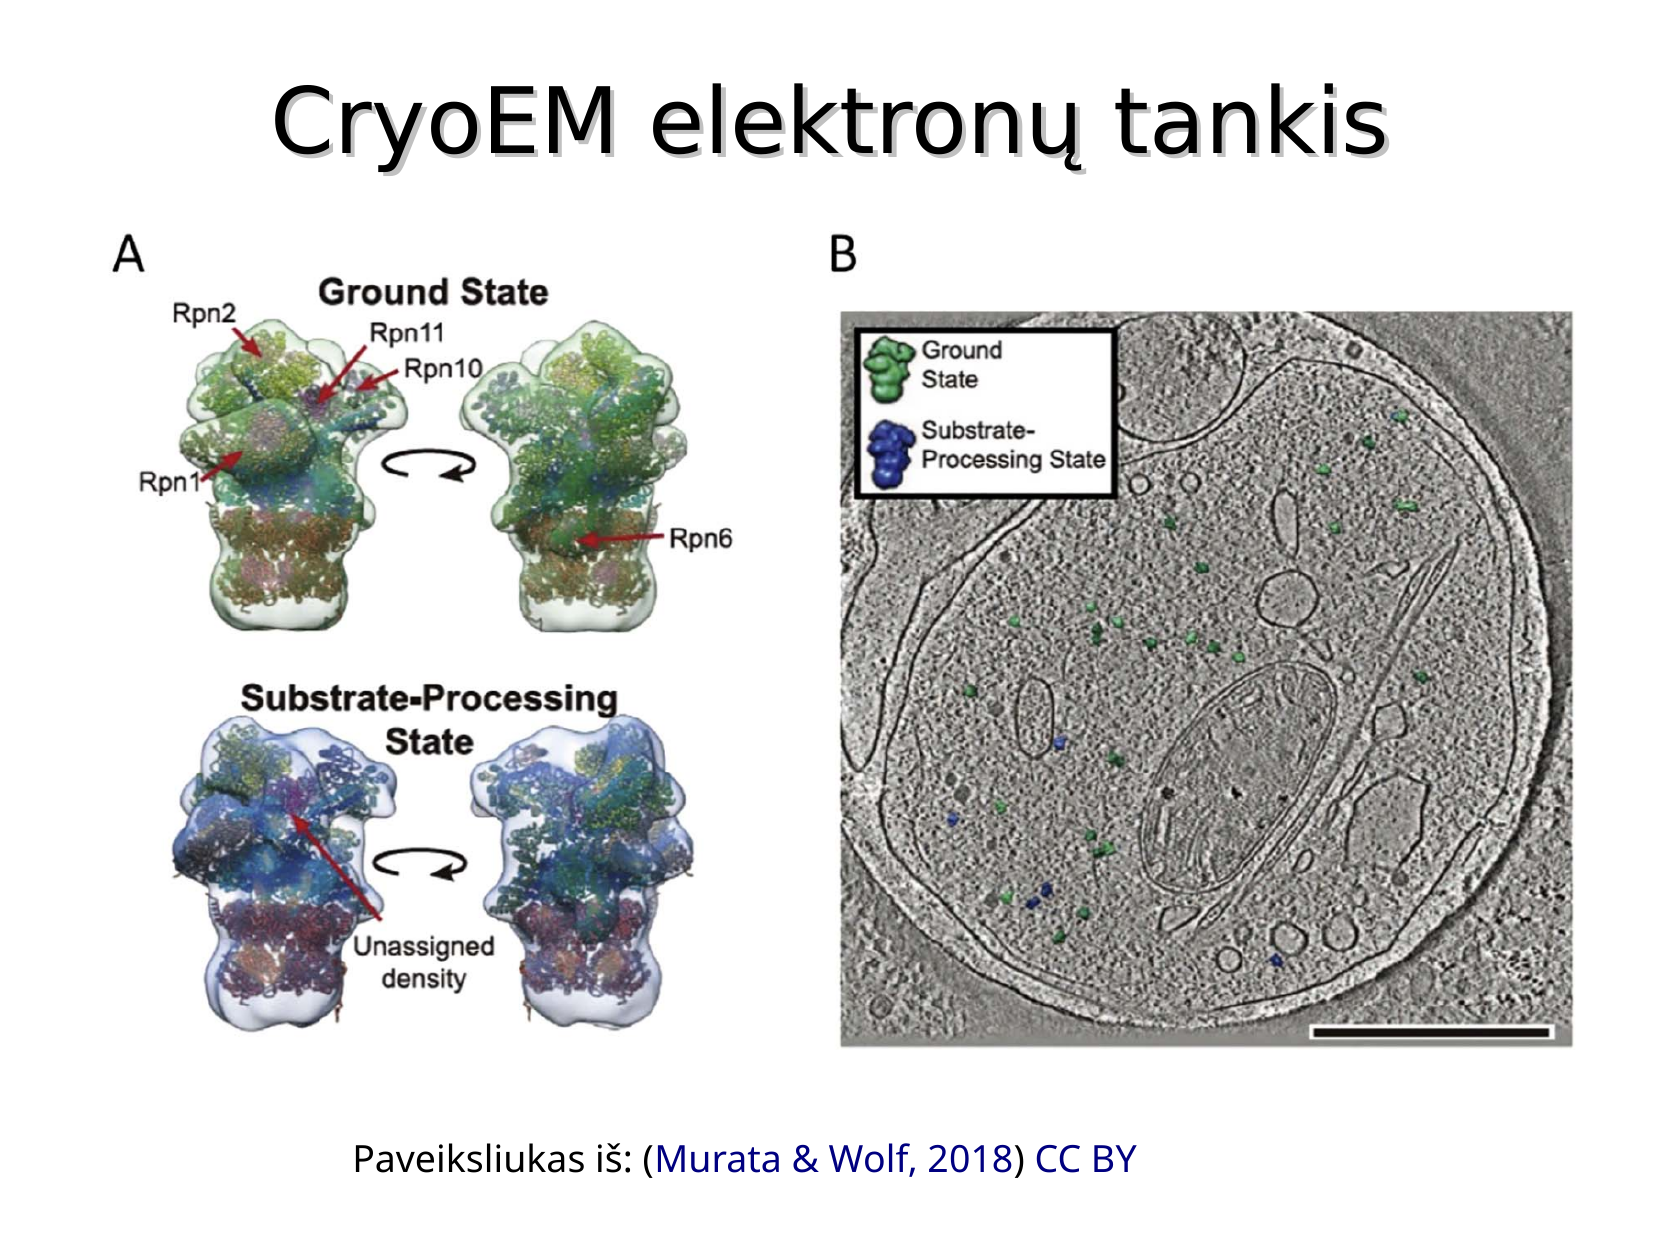

# CryoEM elektronų tankis
Paveiksliukas iš: (Murata & Wolf, 2018) CC BY